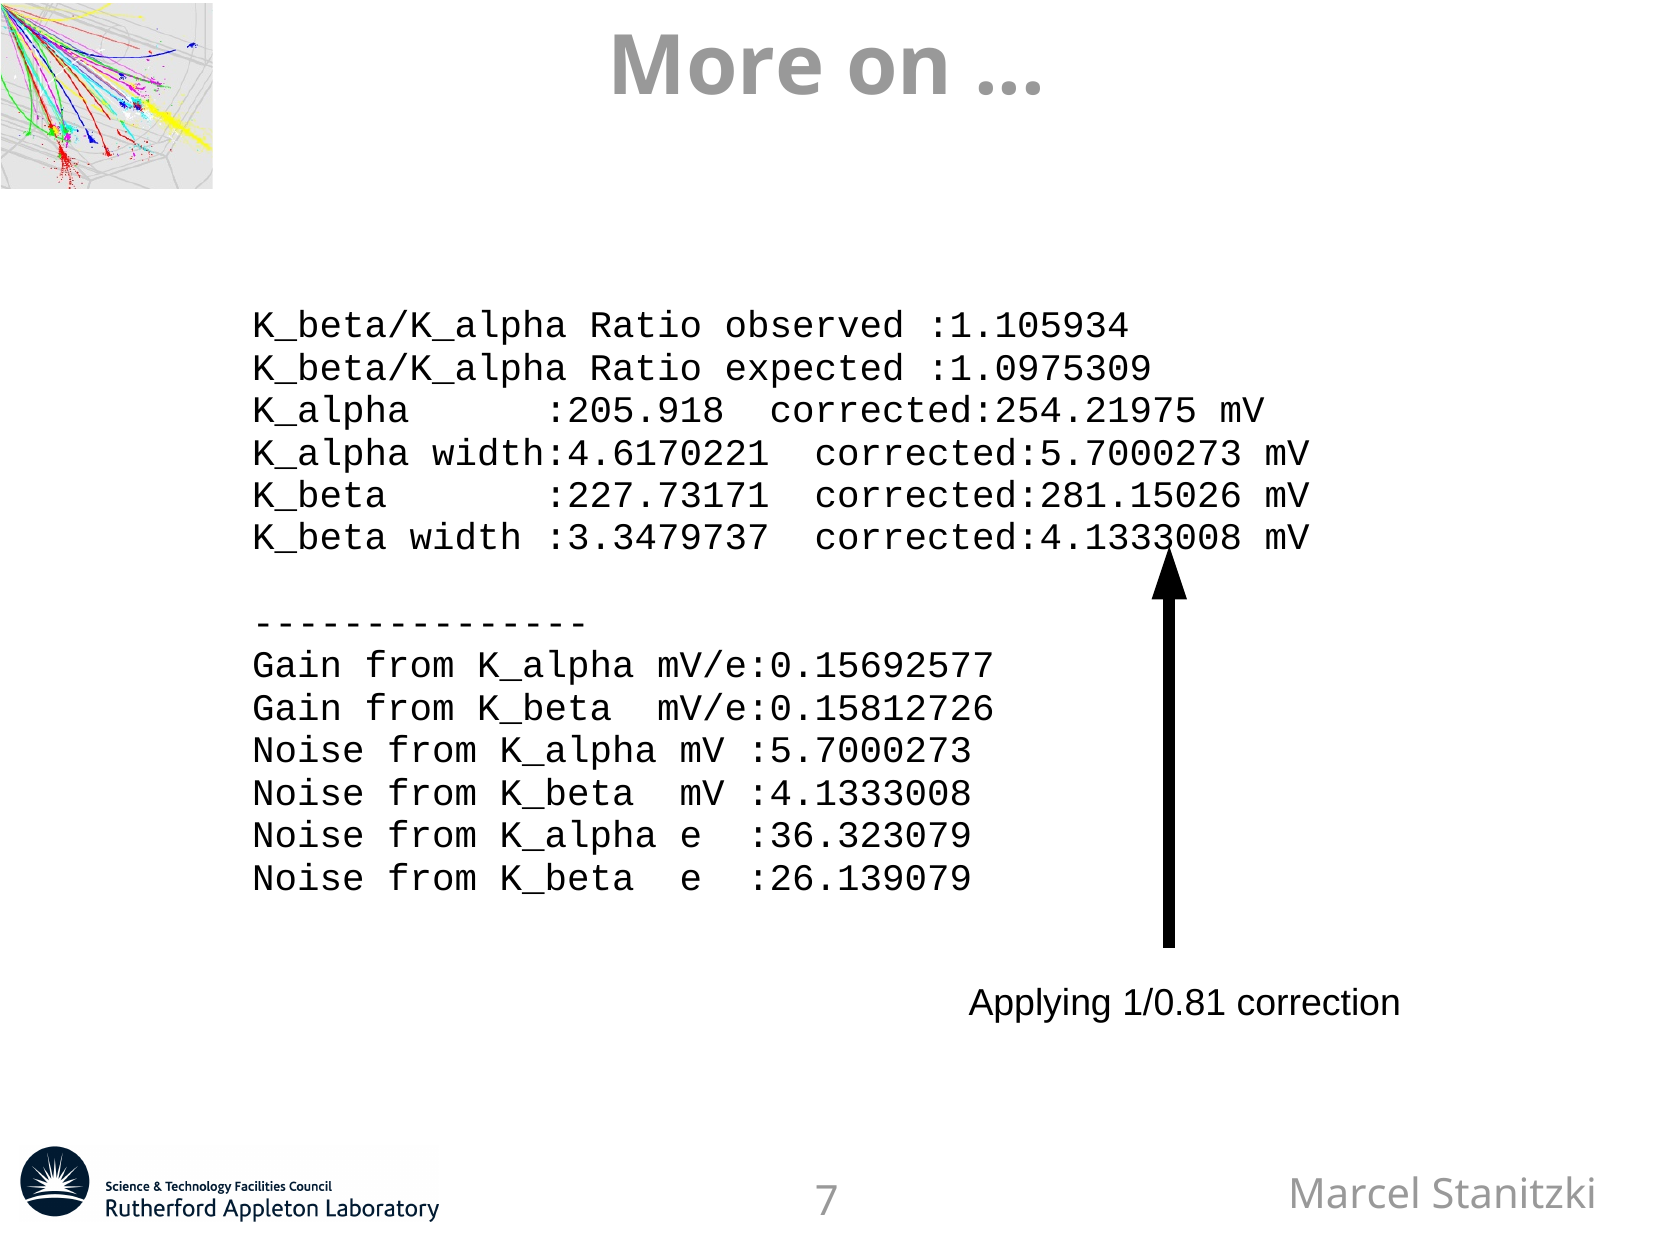

# More on ...
K_beta/K_alpha Ratio observed :1.105934
K_beta/K_alpha Ratio expected :1.0975309
K_alpha :205.918 corrected:254.21975 mV
K_alpha width:4.6170221 corrected:5.7000273 mV
K_beta :227.73171 corrected:281.15026 mV
K_beta width :3.3479737 corrected:4.1333008 mV
---------------
Gain from K_alpha mV/e:0.15692577
Gain from K_beta mV/e:0.15812726
Noise from K_alpha mV :5.7000273
Noise from K_beta mV :4.1333008
Noise from K_alpha e :36.323079
Noise from K_beta e :26.139079
Applying 1/0.81 correction